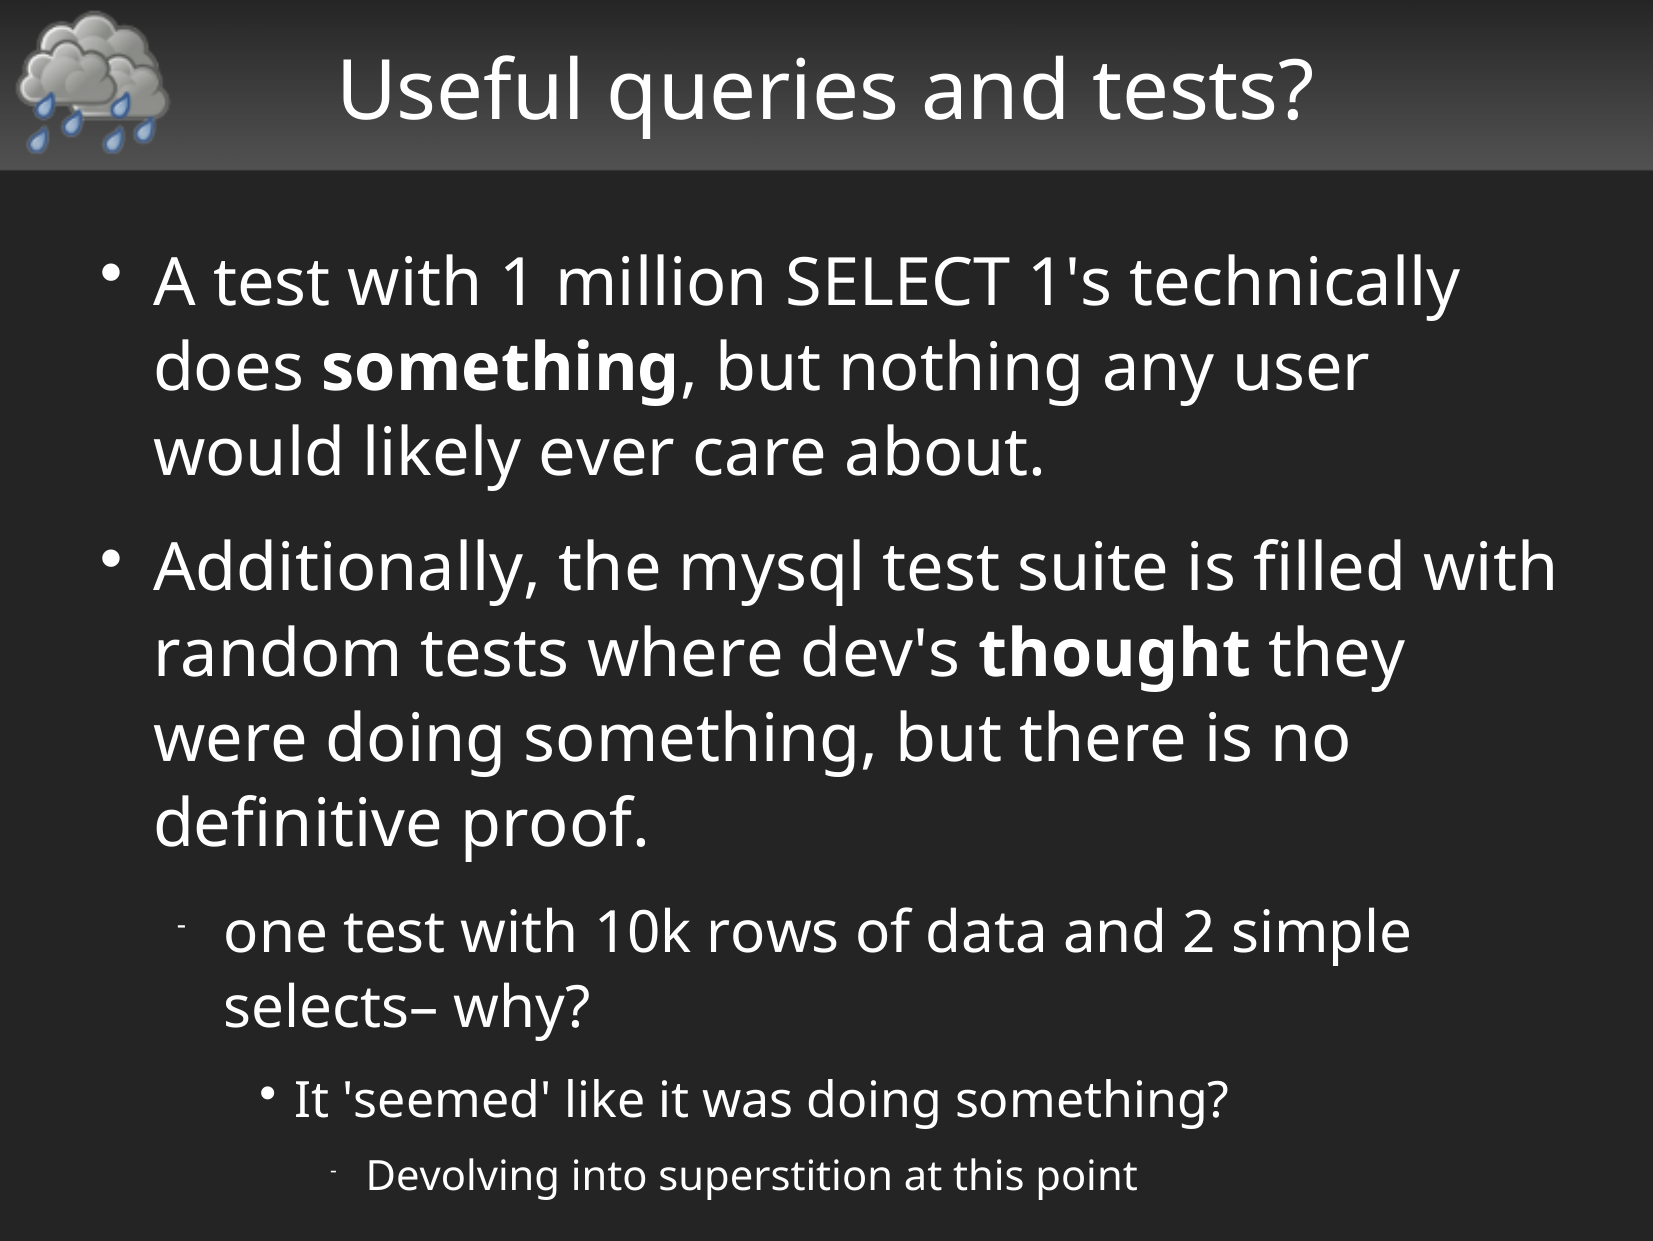

# Useful queries and tests?
A test with 1 million SELECT 1's technically does something, but nothing any user would likely ever care about.
Additionally, the mysql test suite is filled with random tests where dev's thought they were doing something, but there is no definitive proof.
one test with 10k rows of data and 2 simple selects– why?
It 'seemed' like it was doing something?
Devolving into superstition at this point